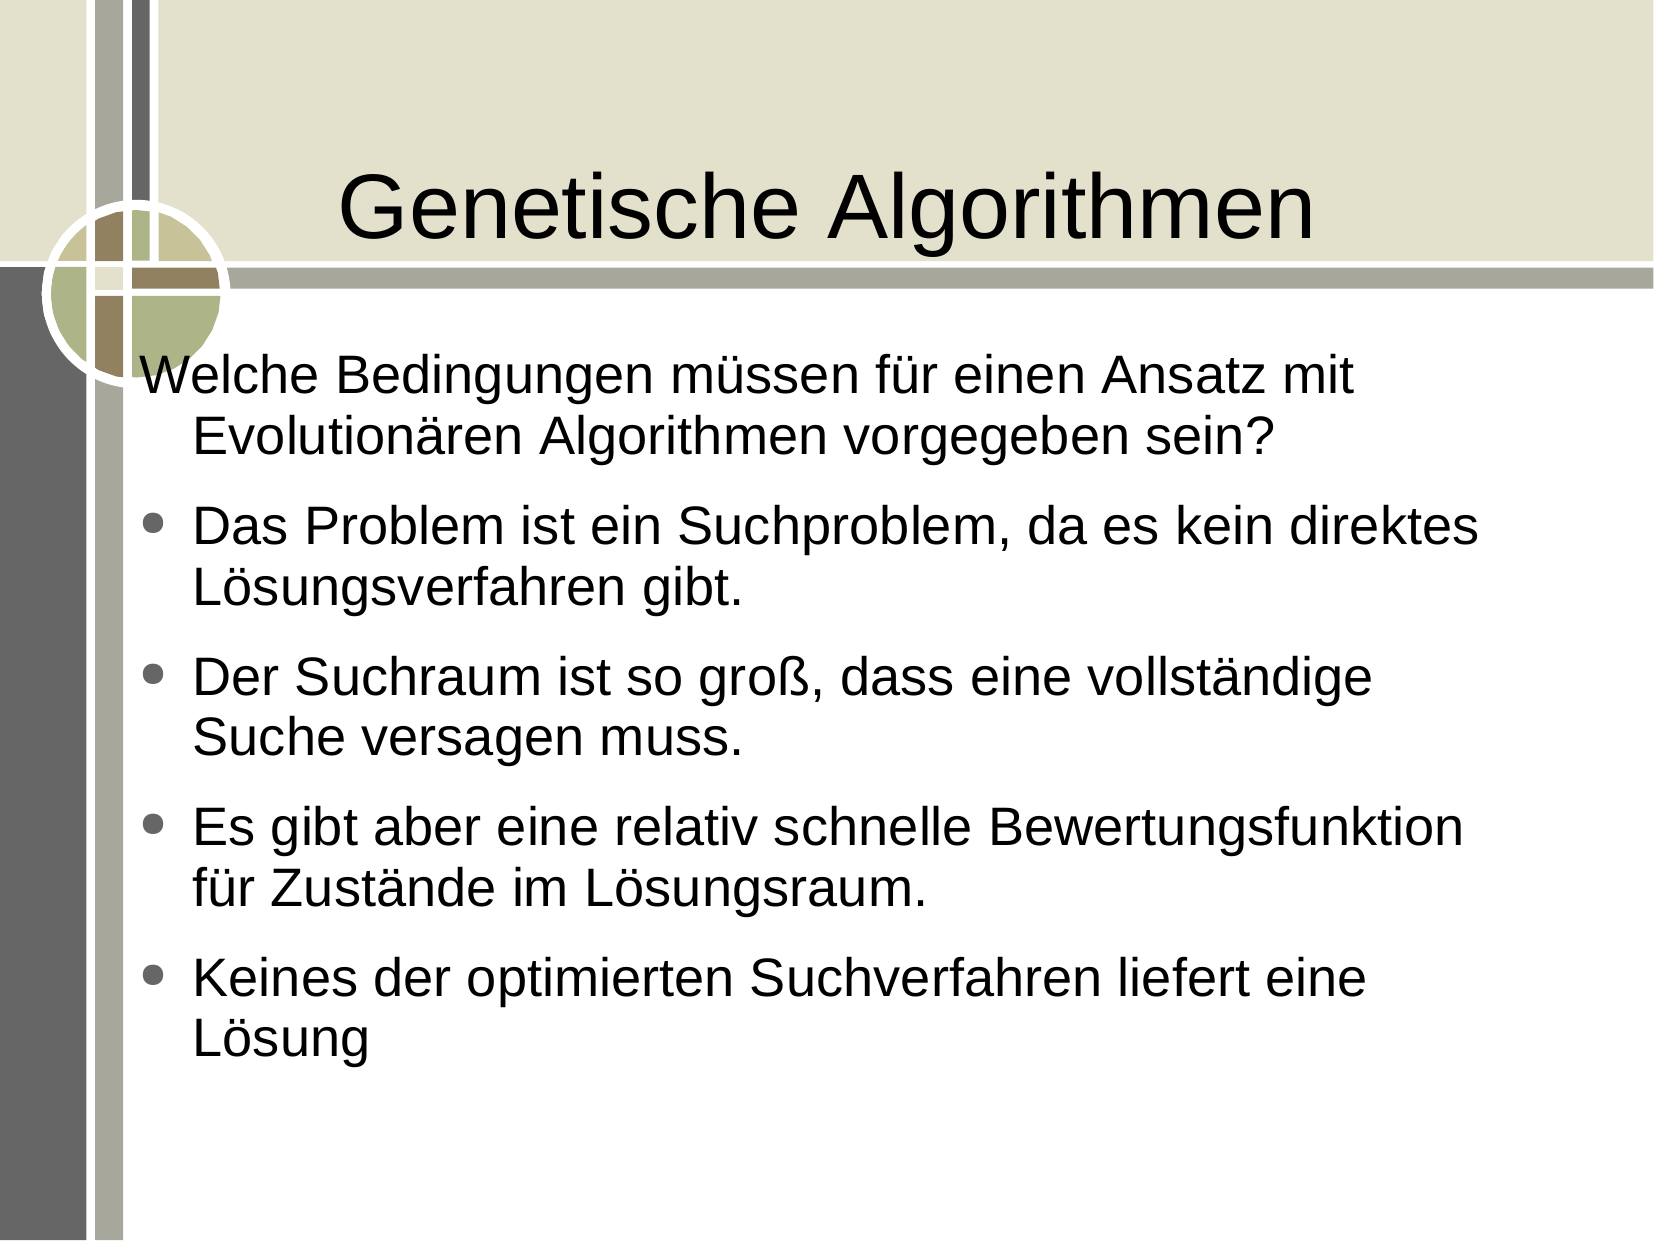

# Genetische Algorithmen
Welche Bedingungen müssen für einen Ansatz mit Evolutionären Algorithmen vorgegeben sein?
Das Problem ist ein Suchproblem, da es kein direktes Lösungsverfahren gibt.
Der Suchraum ist so groß, dass eine vollständige Suche versagen muss.
Es gibt aber eine relativ schnelle Bewertungsfunktion für Zustände im Lösungsraum.
Keines der optimierten Suchverfahren liefert eine Lösung